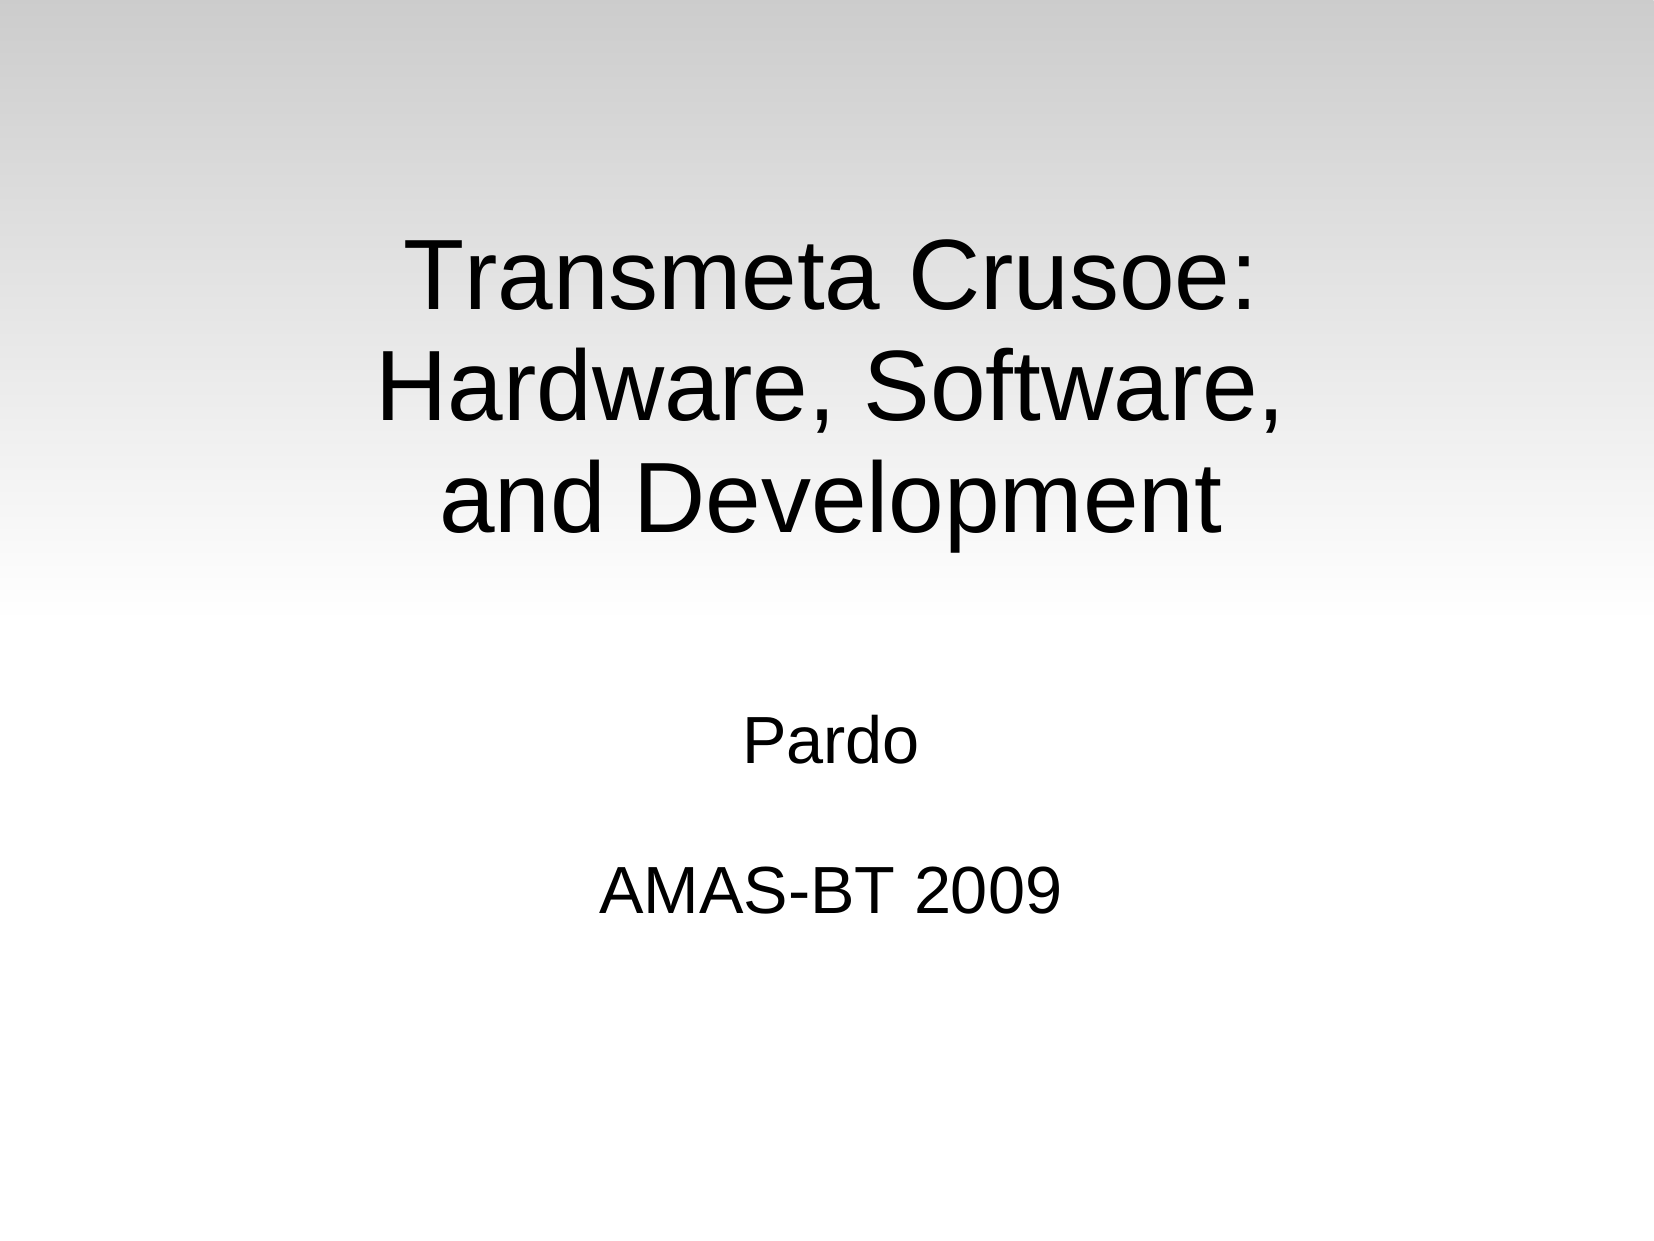

#
Transmeta Crusoe:
Hardware, Software,
and Development
Pardo
AMAS-BT 2009